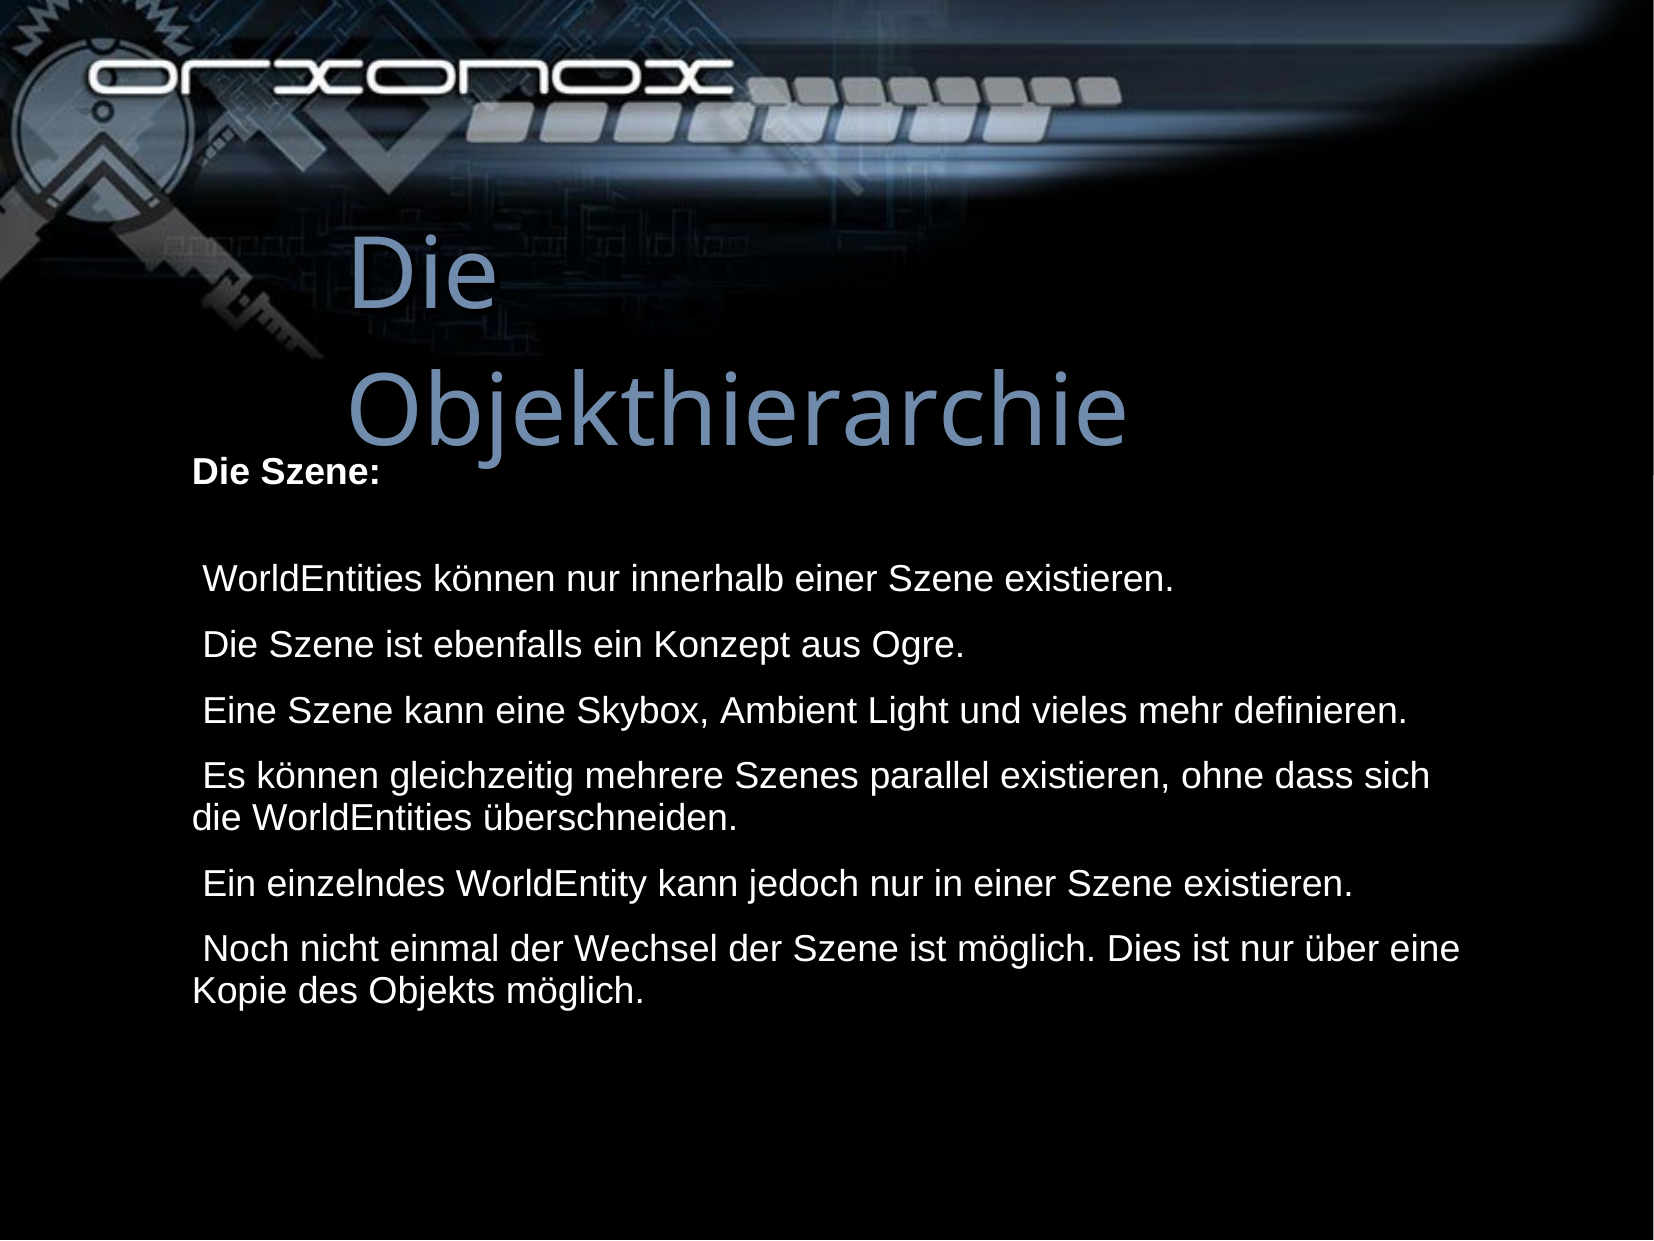

Die Objekthierarchie
Die Szene:
 WorldEntities können nur innerhalb einer Szene existieren.
 Die Szene ist ebenfalls ein Konzept aus Ogre.
 Eine Szene kann eine Skybox, Ambient Light und vieles mehr definieren.
 Es können gleichzeitig mehrere Szenes parallel existieren, ohne dass sich die WorldEntities überschneiden.
 Ein einzelndes WorldEntity kann jedoch nur in einer Szene existieren.
 Noch nicht einmal der Wechsel der Szene ist möglich. Dies ist nur über eine Kopie des Objekts möglich.